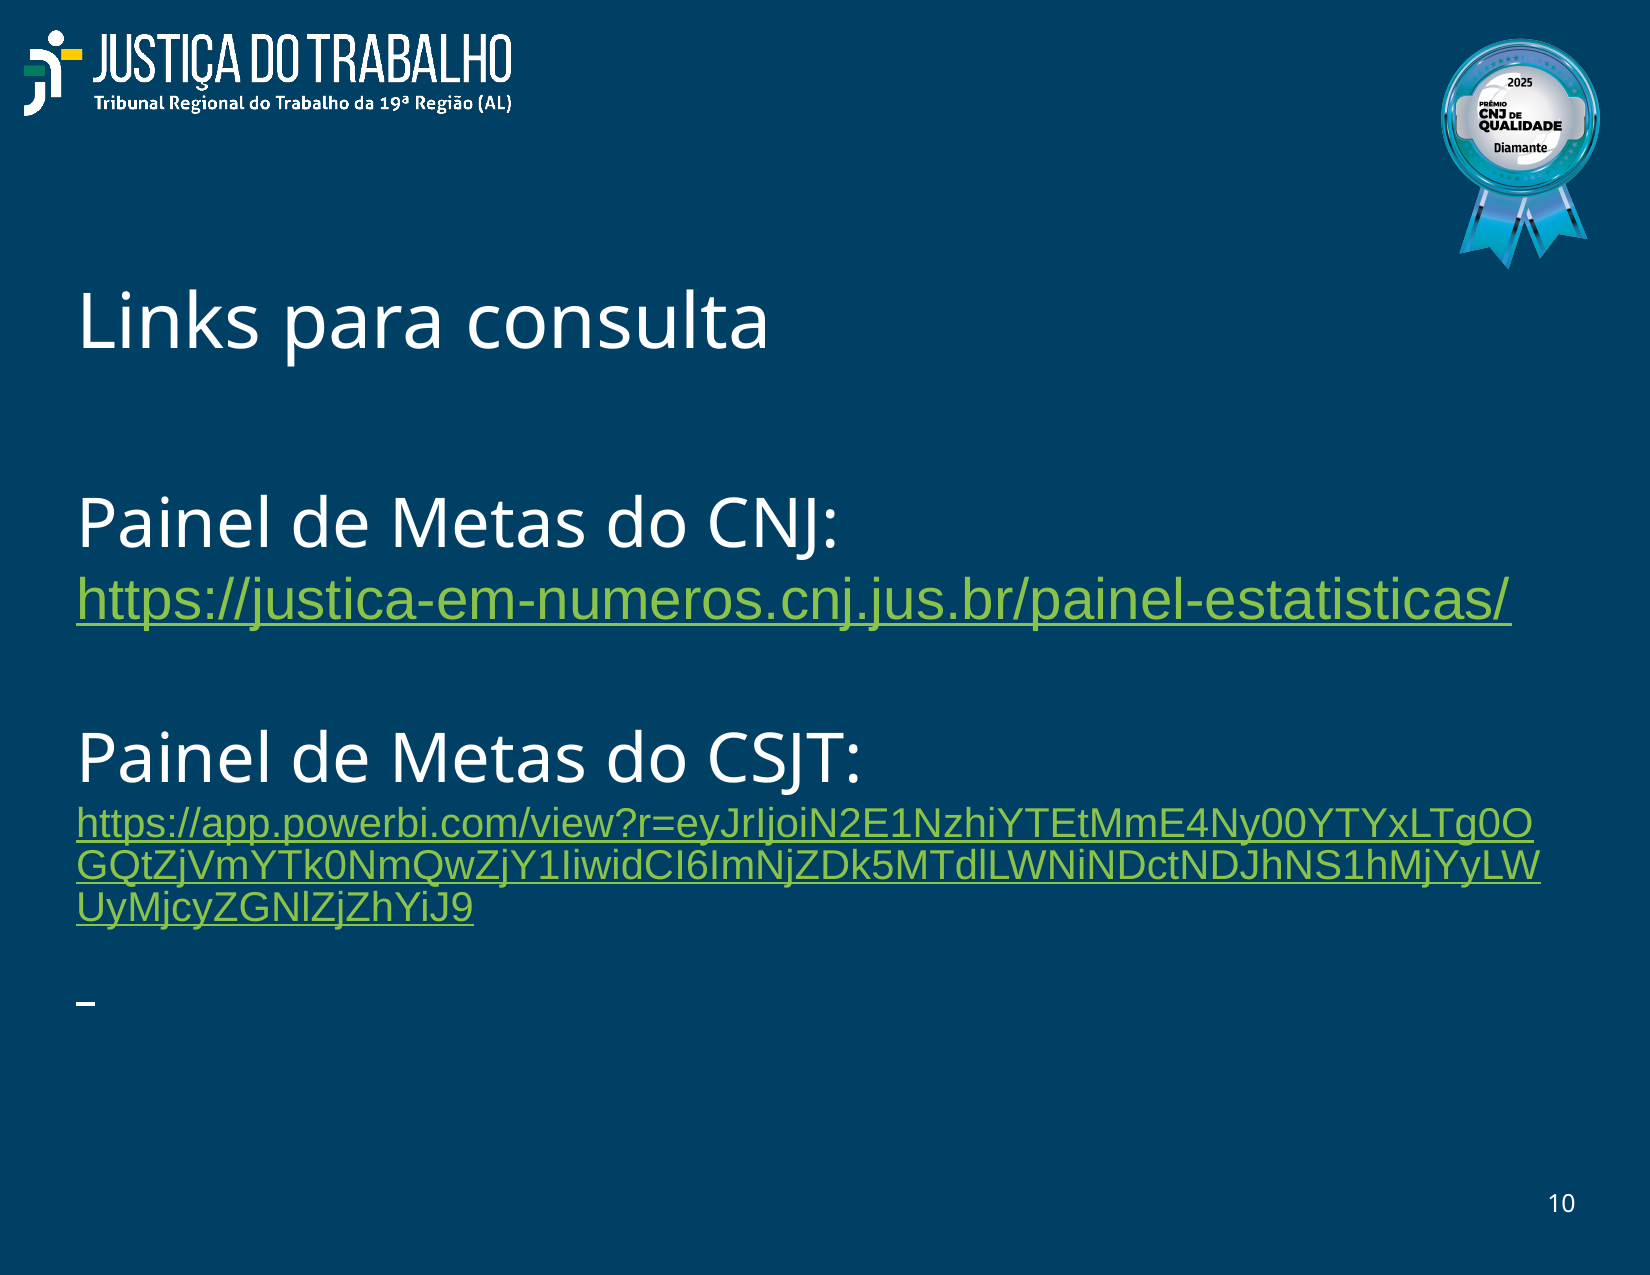

# Links para consulta Painel de Metas do CNJ: https://justica-em-numeros.cnj.jus.br/painel-estatisticas/ Painel de Metas do CSJT: https://app.powerbi.com/view?r=eyJrIjoiN2E1NzhiYTEtMmE4Ny00YTYxLTg0OGQtZjVmYTk0NmQwZjY1IiwidCI6ImNjZDk5MTdlLWNiNDctNDJhNS1hMjYyLWUyMjcyZGNlZjZhYiJ9